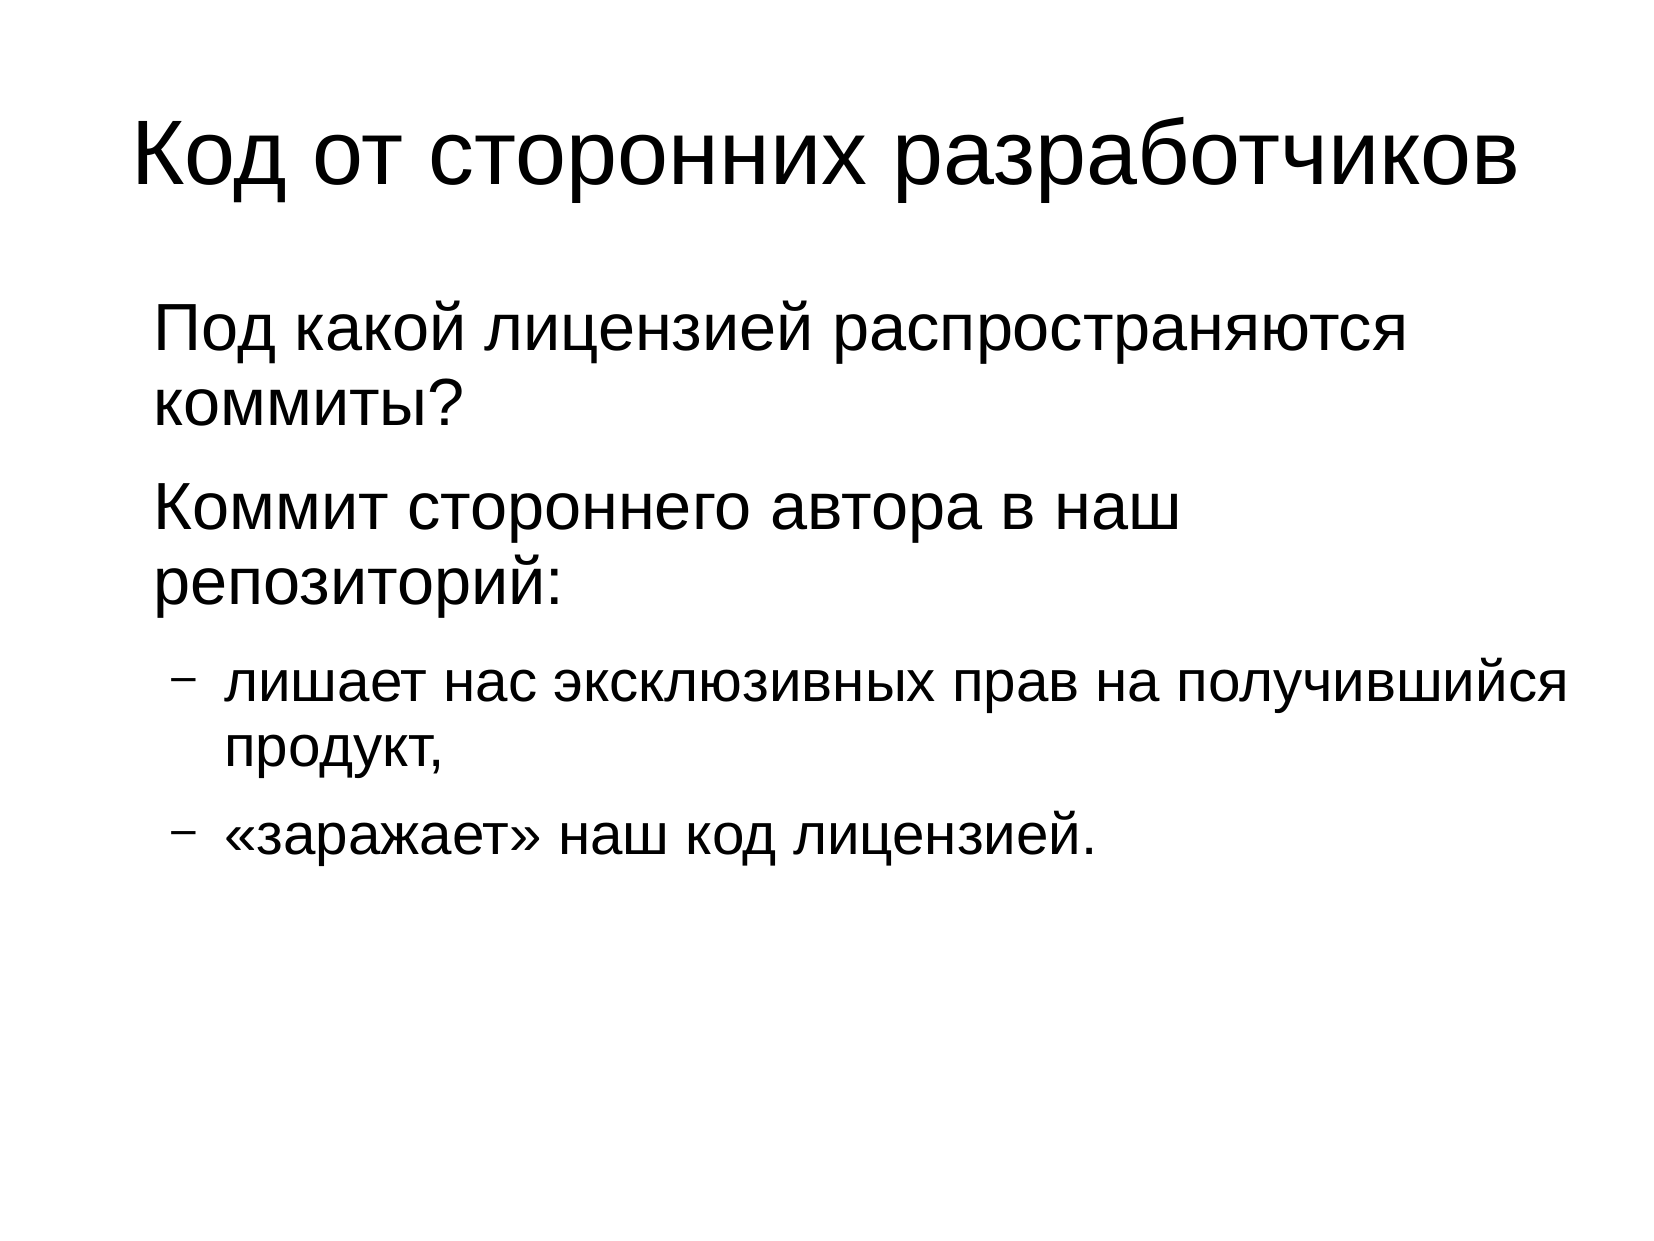

# Код от сторонних разработчиков
Под какой лицензией распространяются коммиты?
Коммит стороннего автора в наш репозиторий:
лишает нас эксклюзивных прав на получившийся продукт,
«заражает» наш код лицензией.